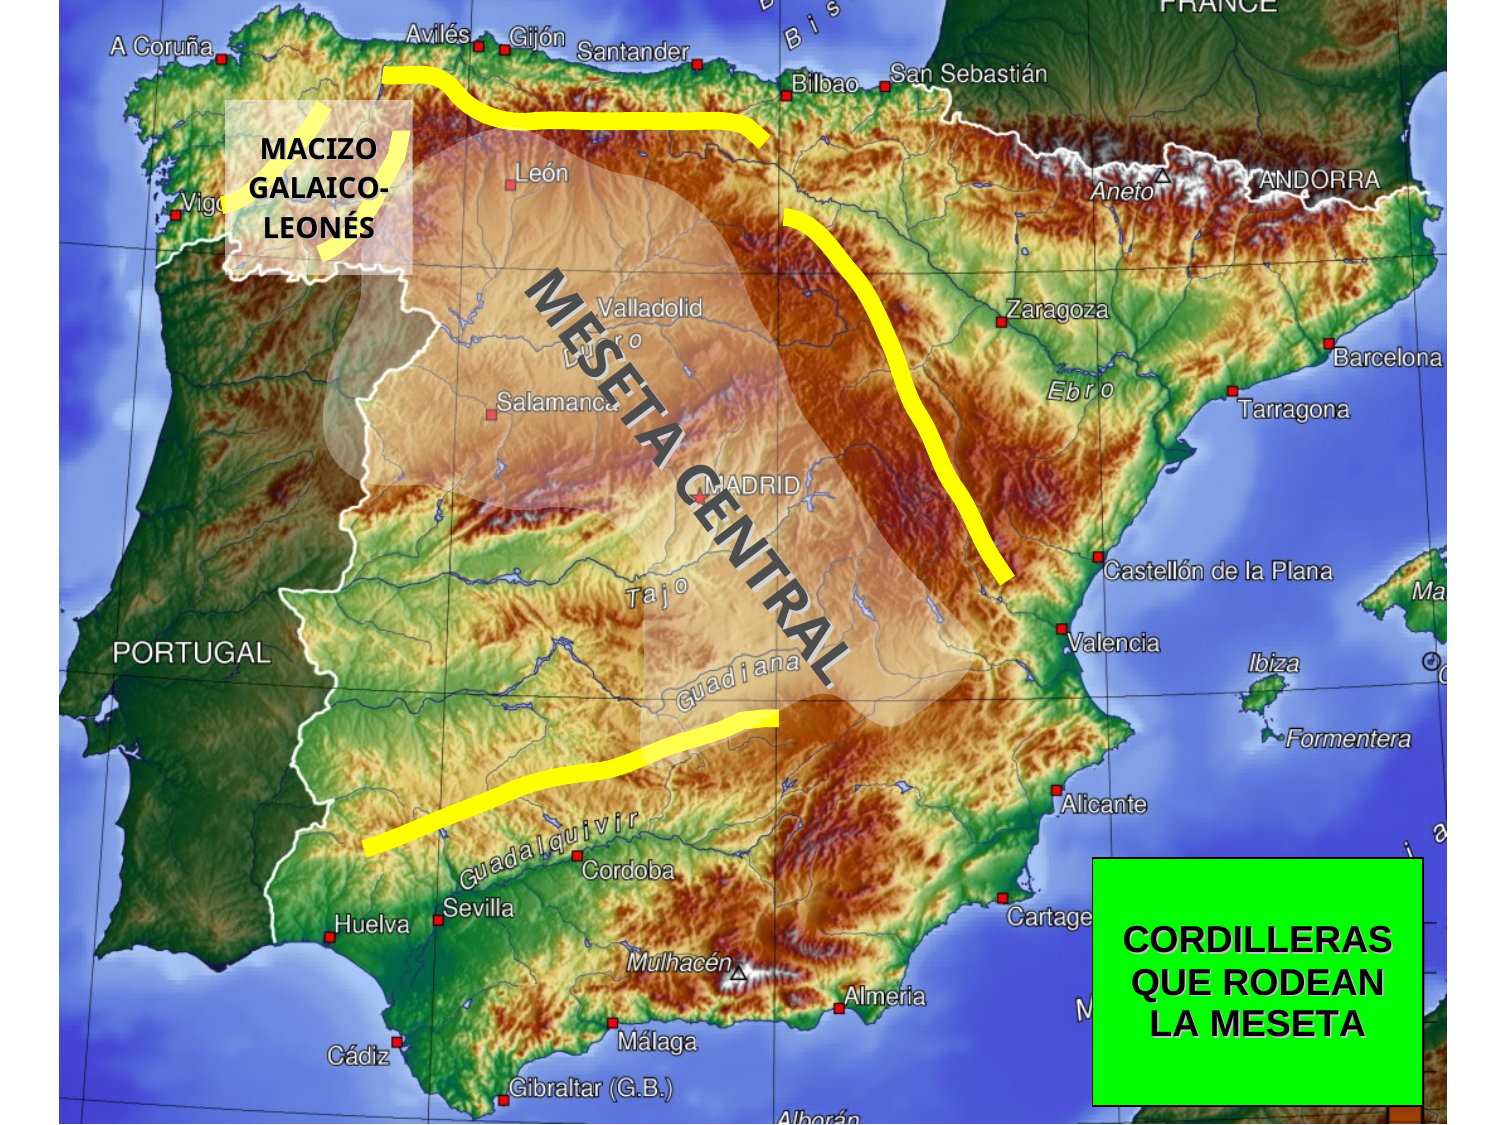

MACIZO GALAICO-LEONÉS
MESETA CENTRAL
CORDILLERAS QUE RODEAN LA MESETA